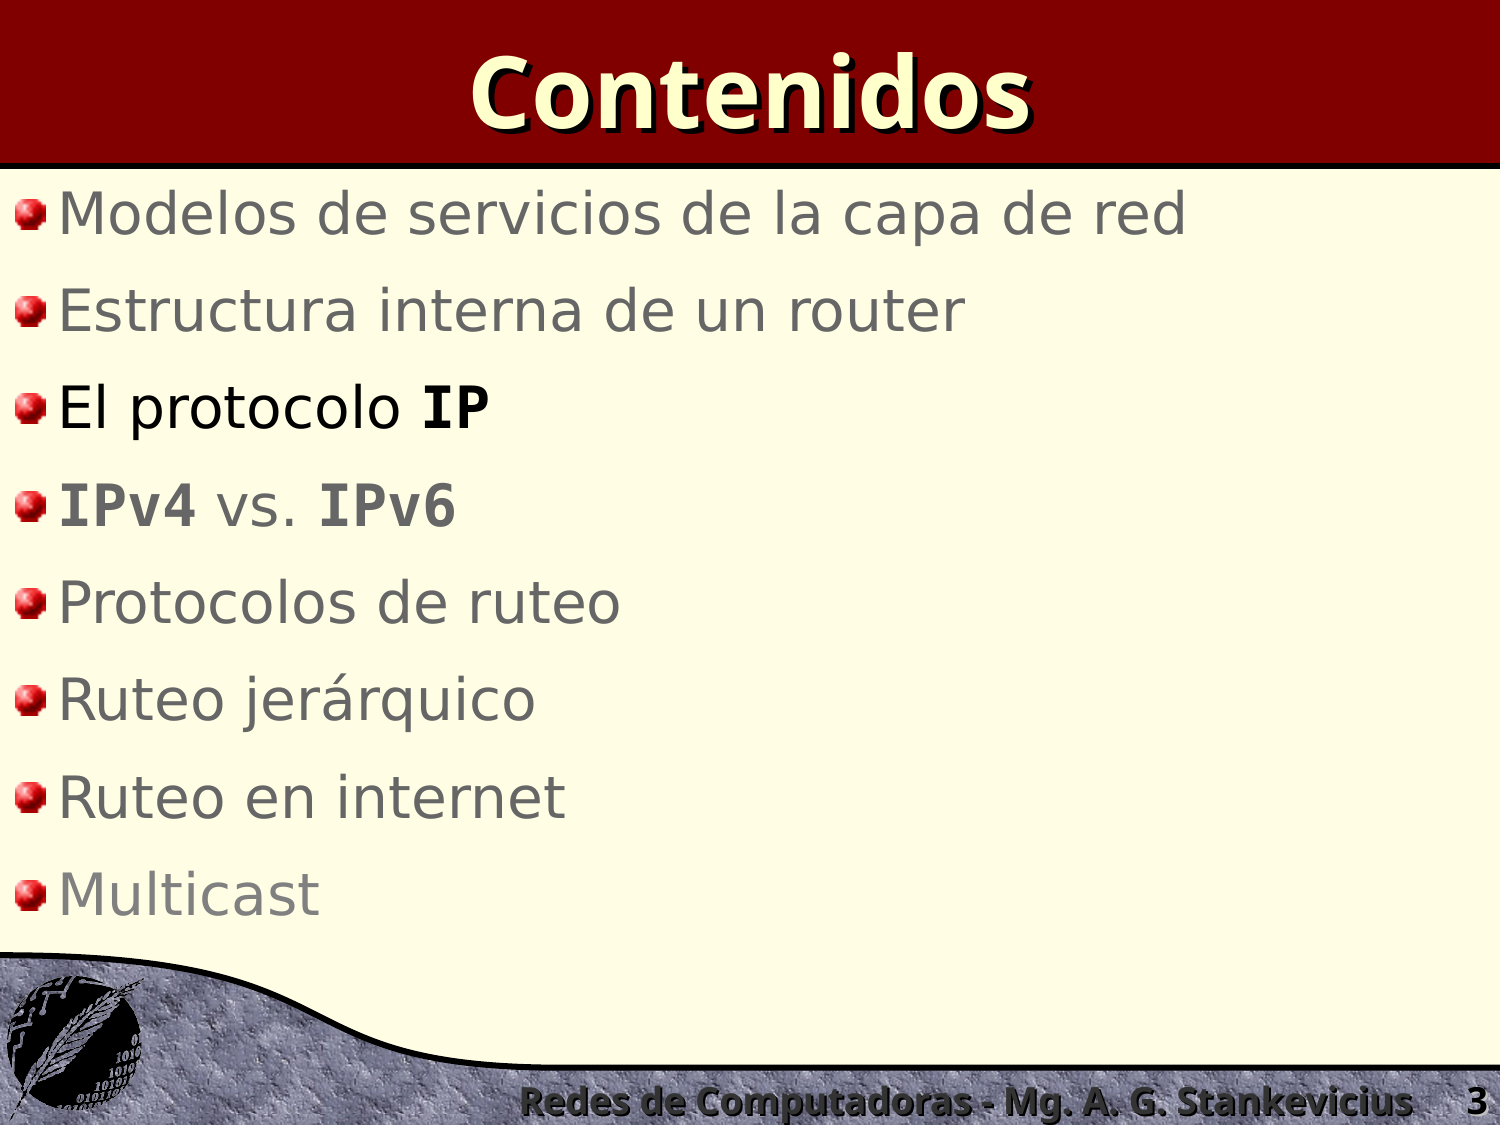

# Contenidos
Modelos de servicios de la capa de red
Estructura interna de un router
El protocolo IP
IPv4 vs. IPv6
Protocolos de ruteo
Ruteo jerárquico
Ruteo en internet
Multicast
3